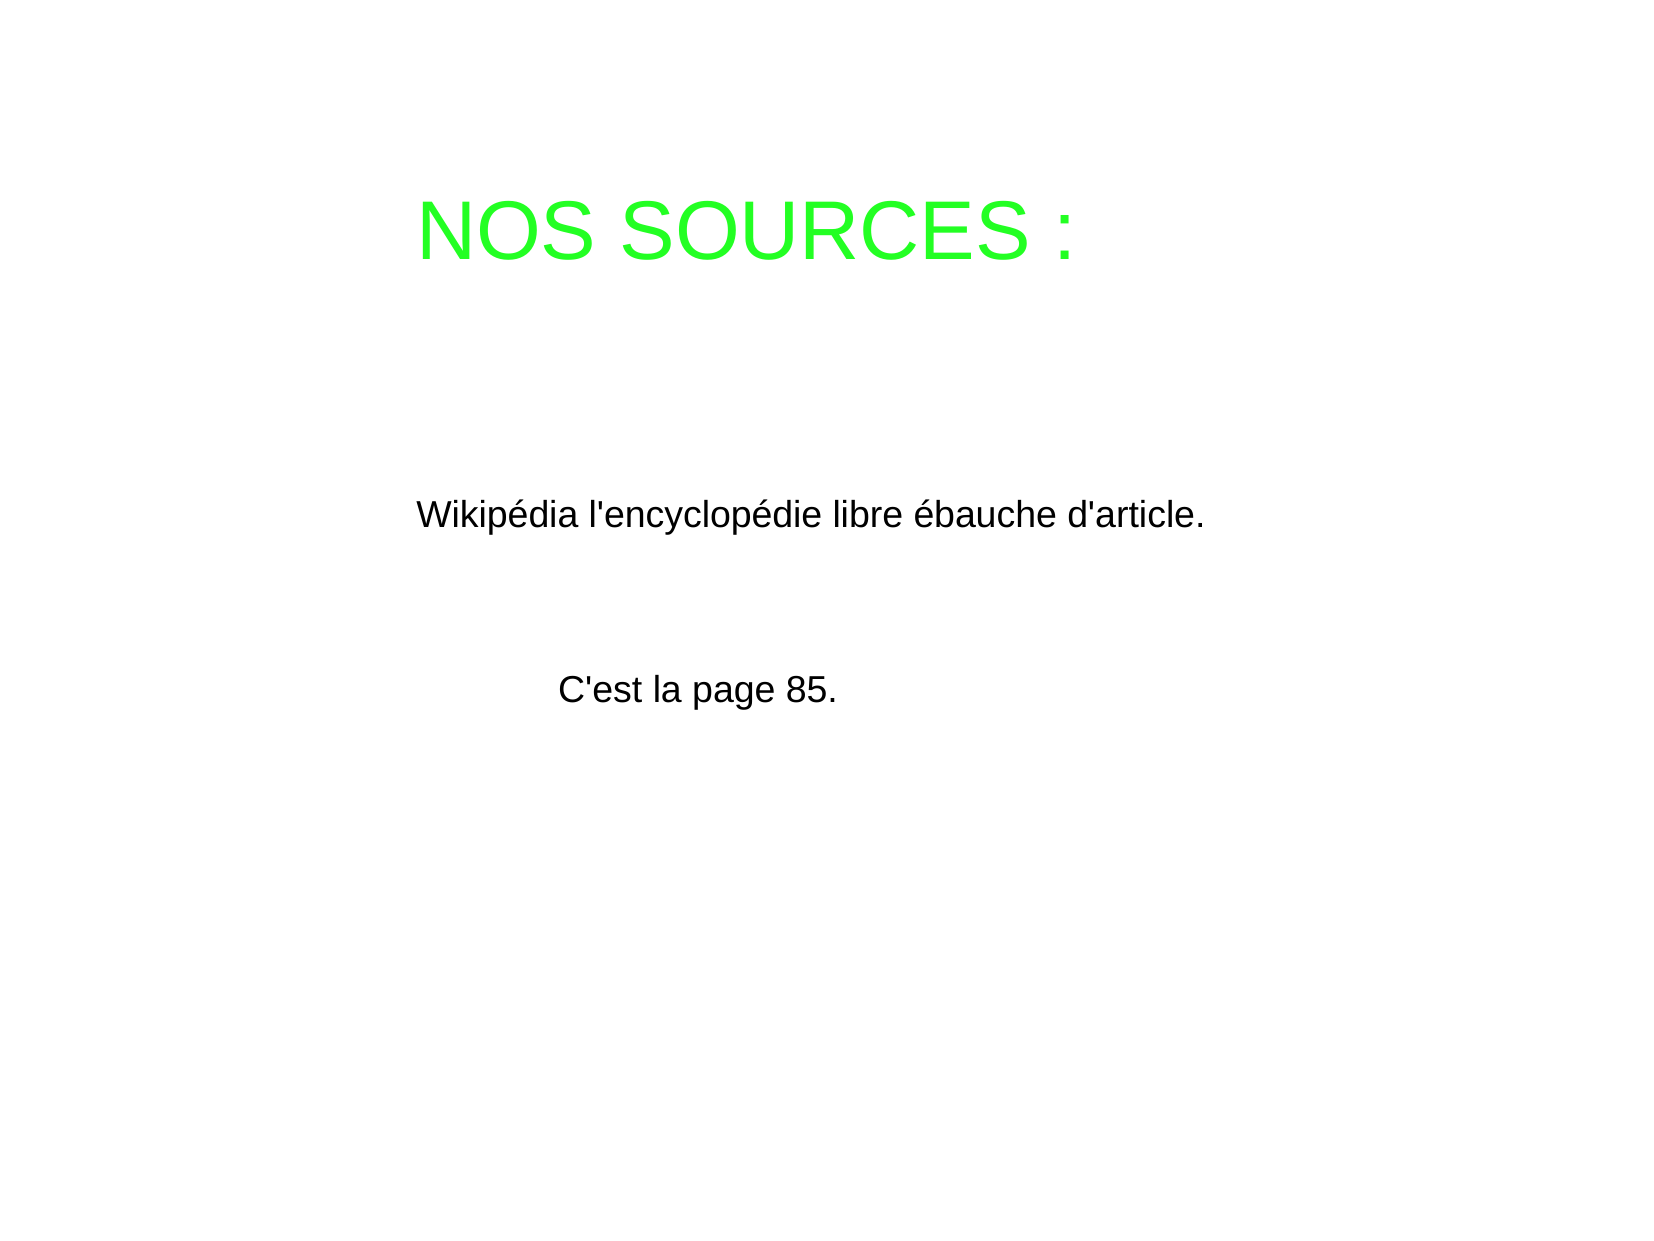

NOS SOURCES :
Wikipédia l'encyclopédie libre ébauche d'article.
C'est la page 85.